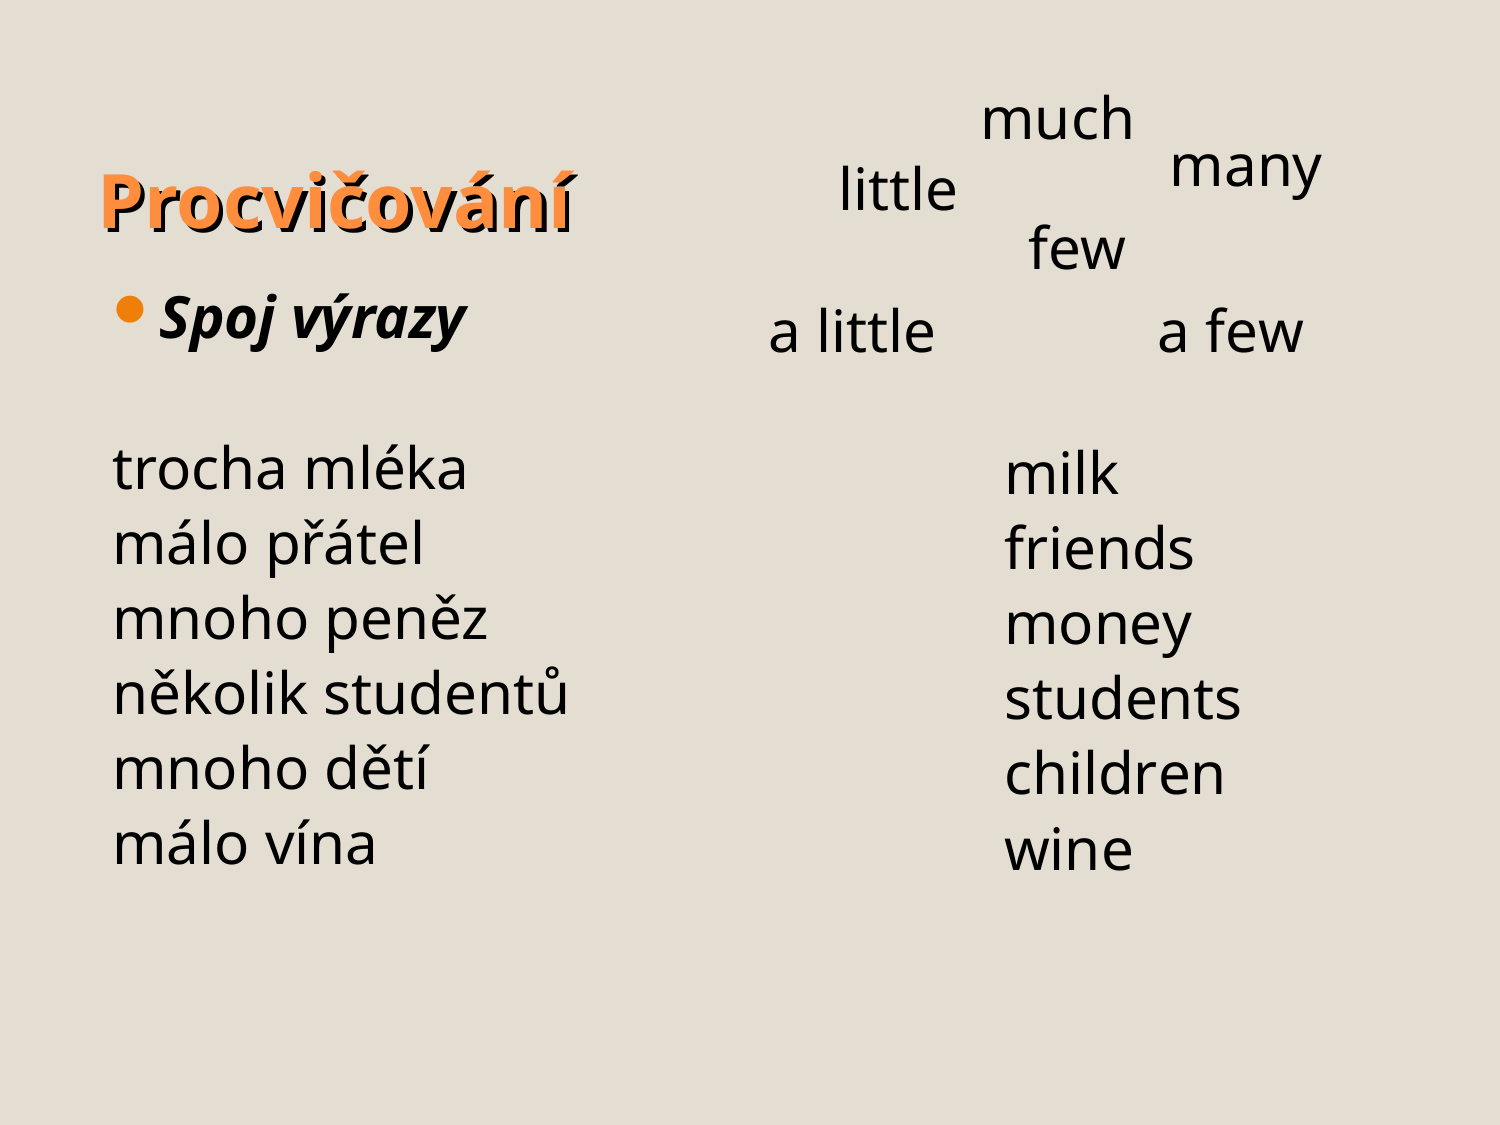

much
# Procvičování
many
little
few
Spoj výrazy
trocha mléka
málo přátel
mnoho peněz
několik studentů
mnoho dětí
málo vína
a little
a few
milk
friends
money
students
children
wine